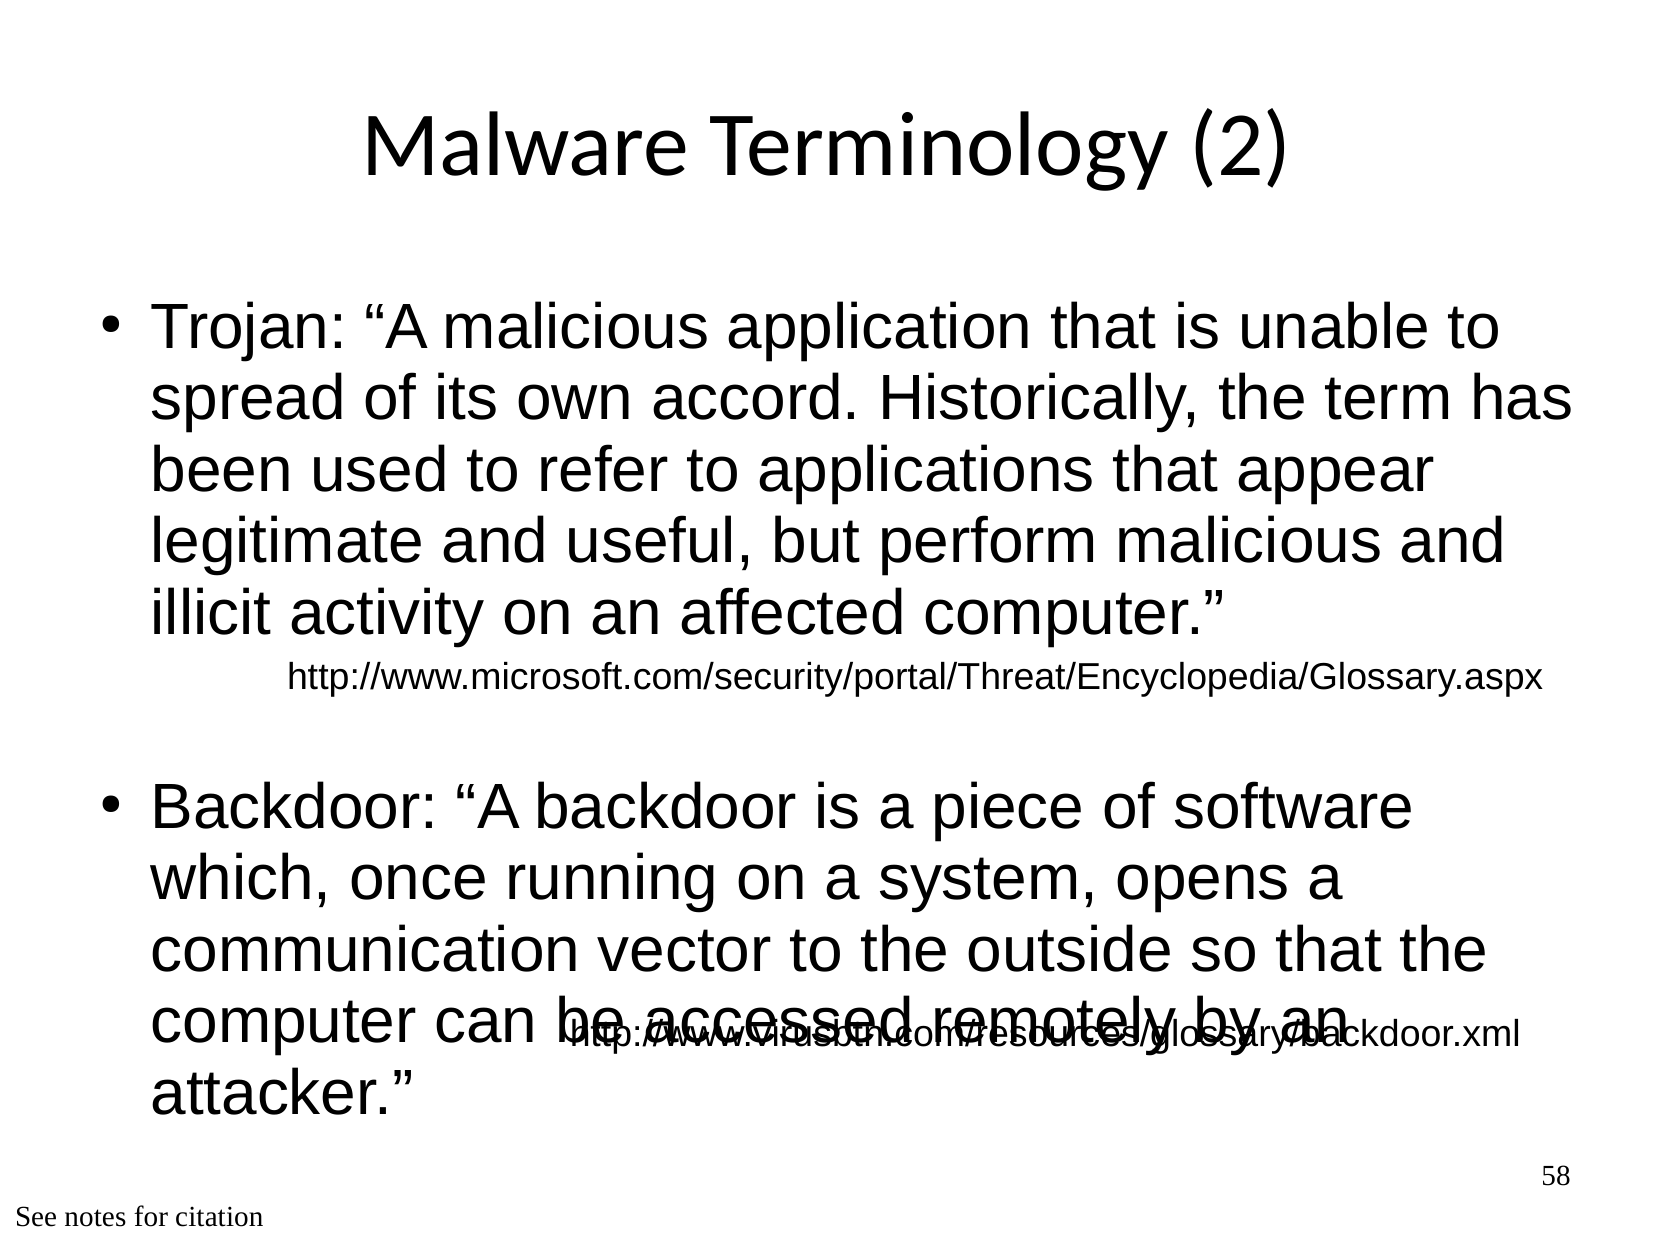

# Malware Terminology (2)
Trojan: “A malicious application that is unable to spread of its own accord. Historically, the term has been used to refer to applications that appear legitimate and useful, but perform malicious and illicit activity on an affected computer.”
Backdoor: “A backdoor is a piece of software which, once running on a system, opens a communication vector to the outside so that the computer can be accessed remotely by an attacker.”
http://www.microsoft.com/security/portal/Threat/Encyclopedia/Glossary.aspx
http://www.virusbtn.com/resources/glossary/backdoor.xml
58
See notes for citation